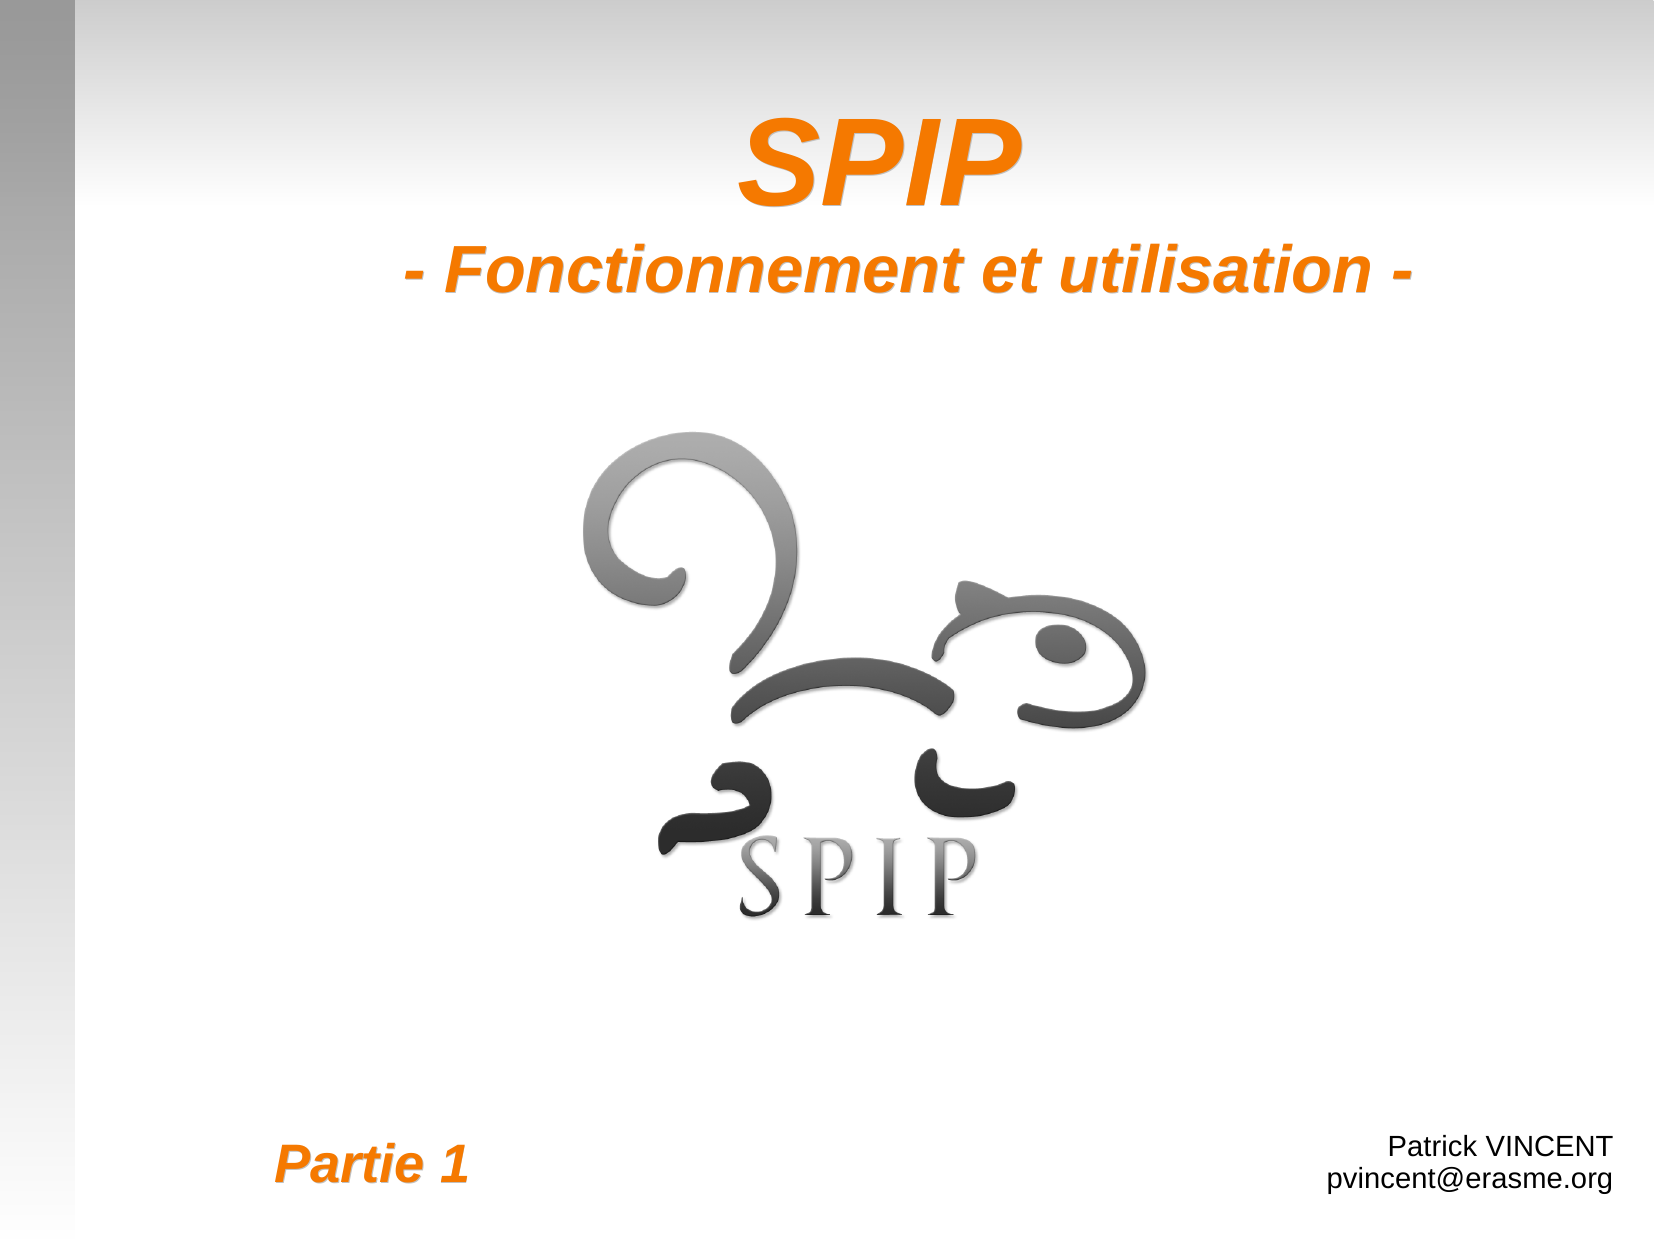

# SPIP - Fonctionnement et utilisation -
Partie 1
Patrick VINCENT
pvincent@erasme.org